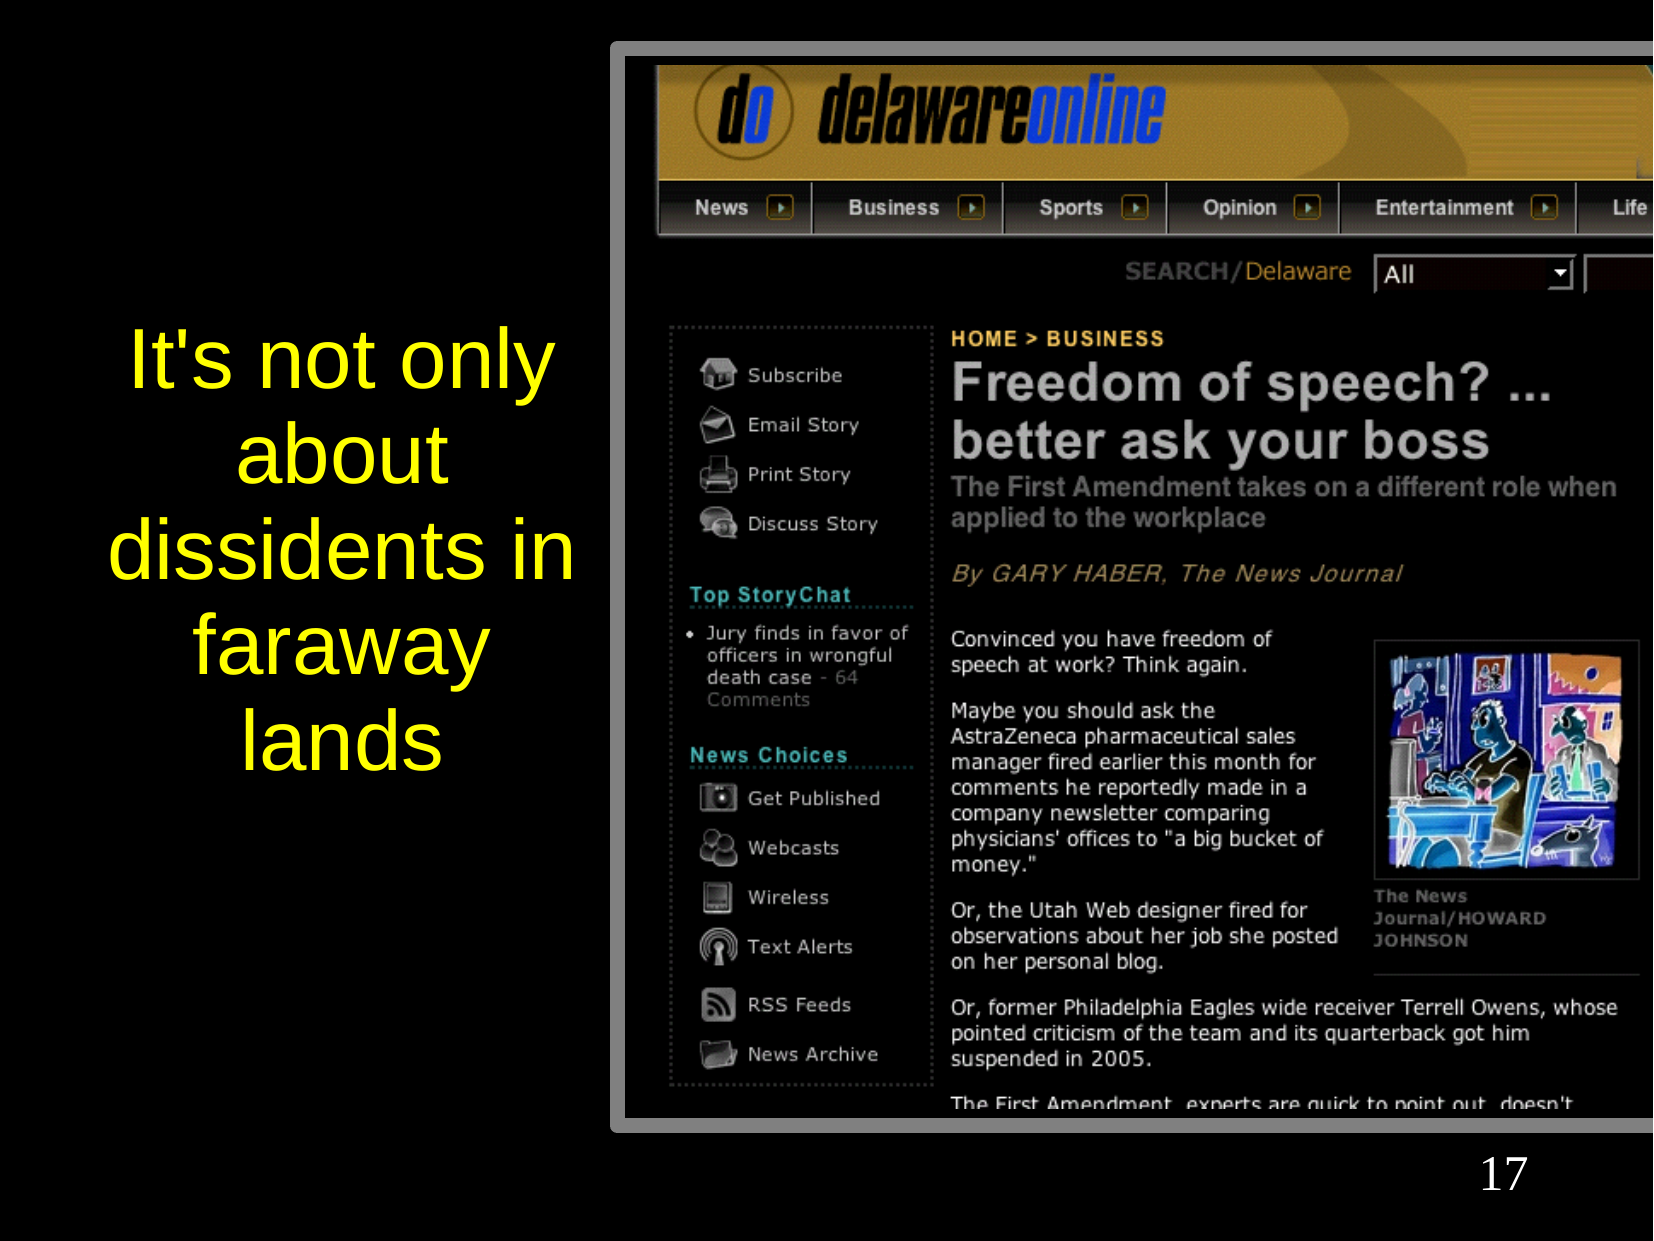

# It's not only about dissidents in faraway lands